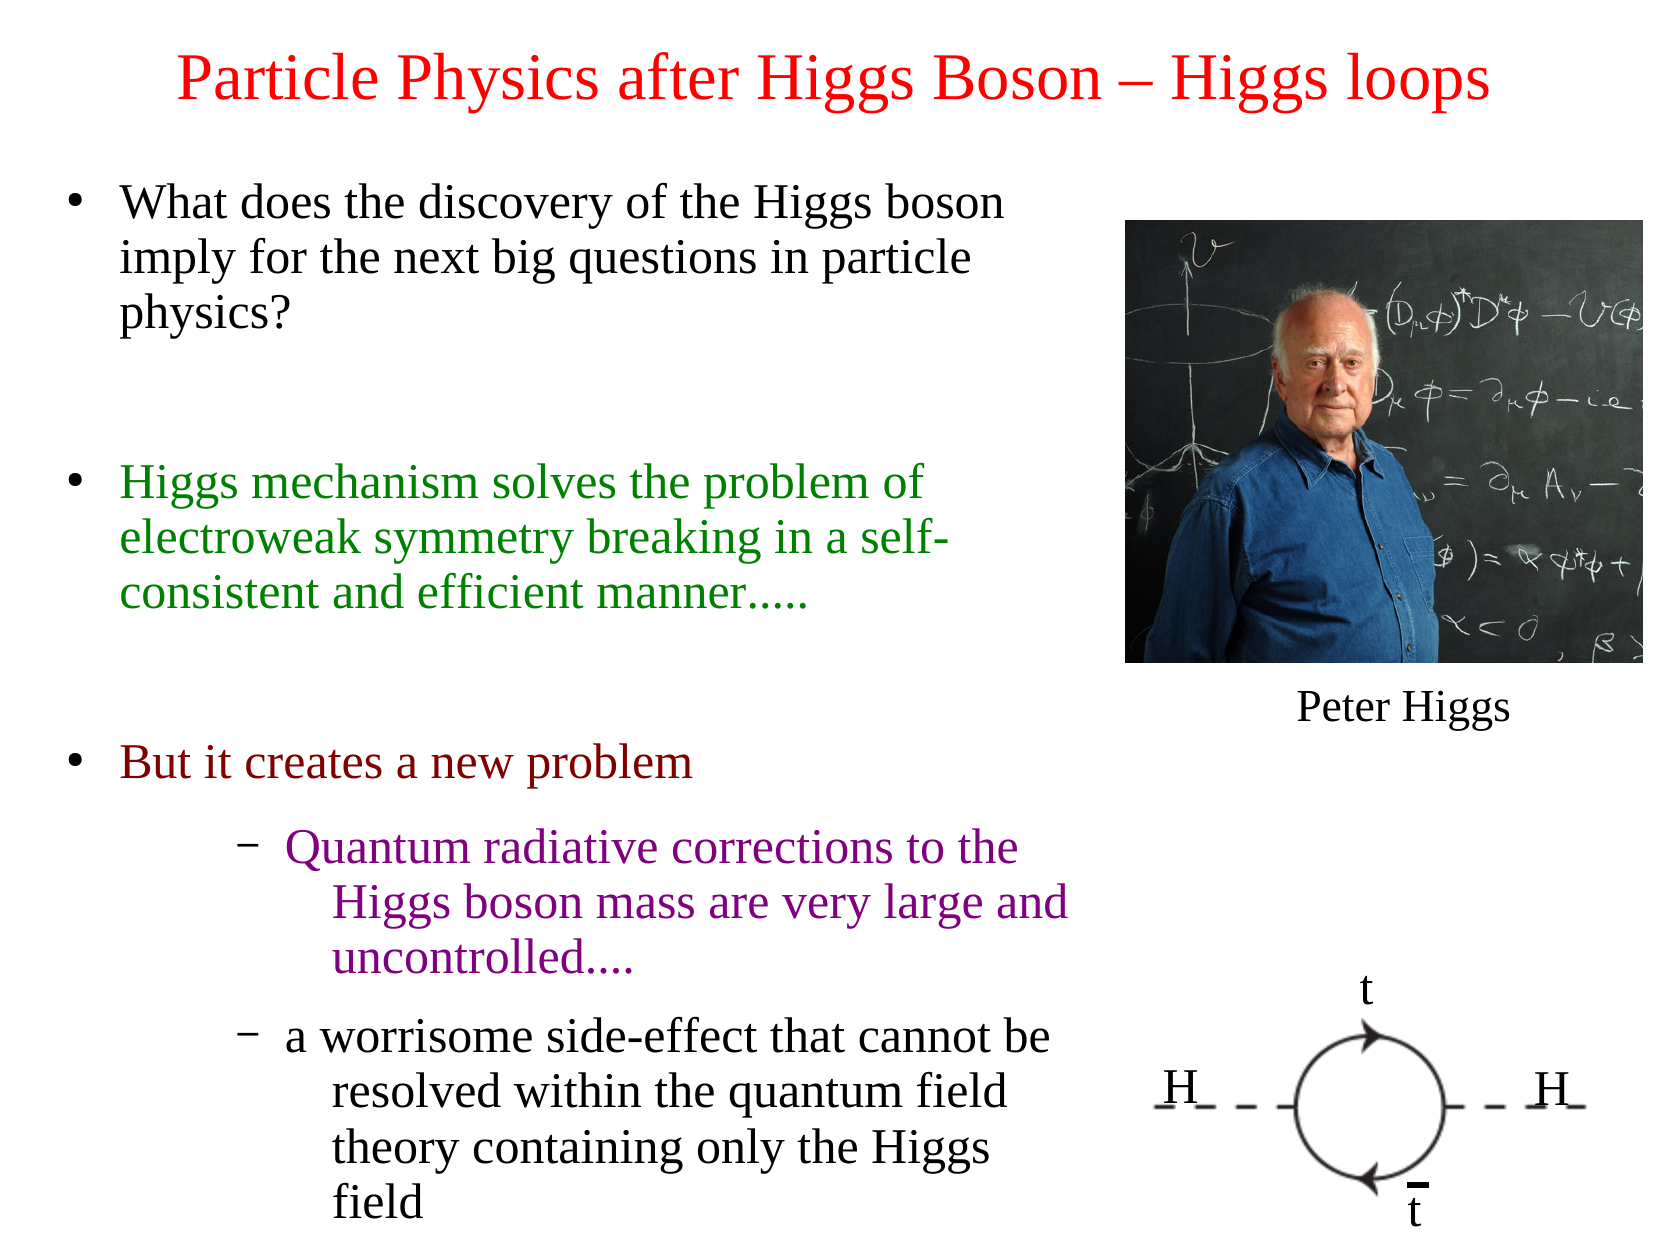

# Particle Physics after Higgs Boson – Higgs loops
What does the discovery of the Higgs boson imply for the next big questions in particle physics?
Higgs mechanism solves the problem of electroweak symmetry breaking in a self-consistent and efficient manner.....
But it creates a new problem
Quantum radiative corrections to the Higgs boson mass are very large and uncontrolled....
a worrisome side-effect that cannot be resolved within the quantum field theory containing only the Higgs field
Peter Higgs
t
H
H
t